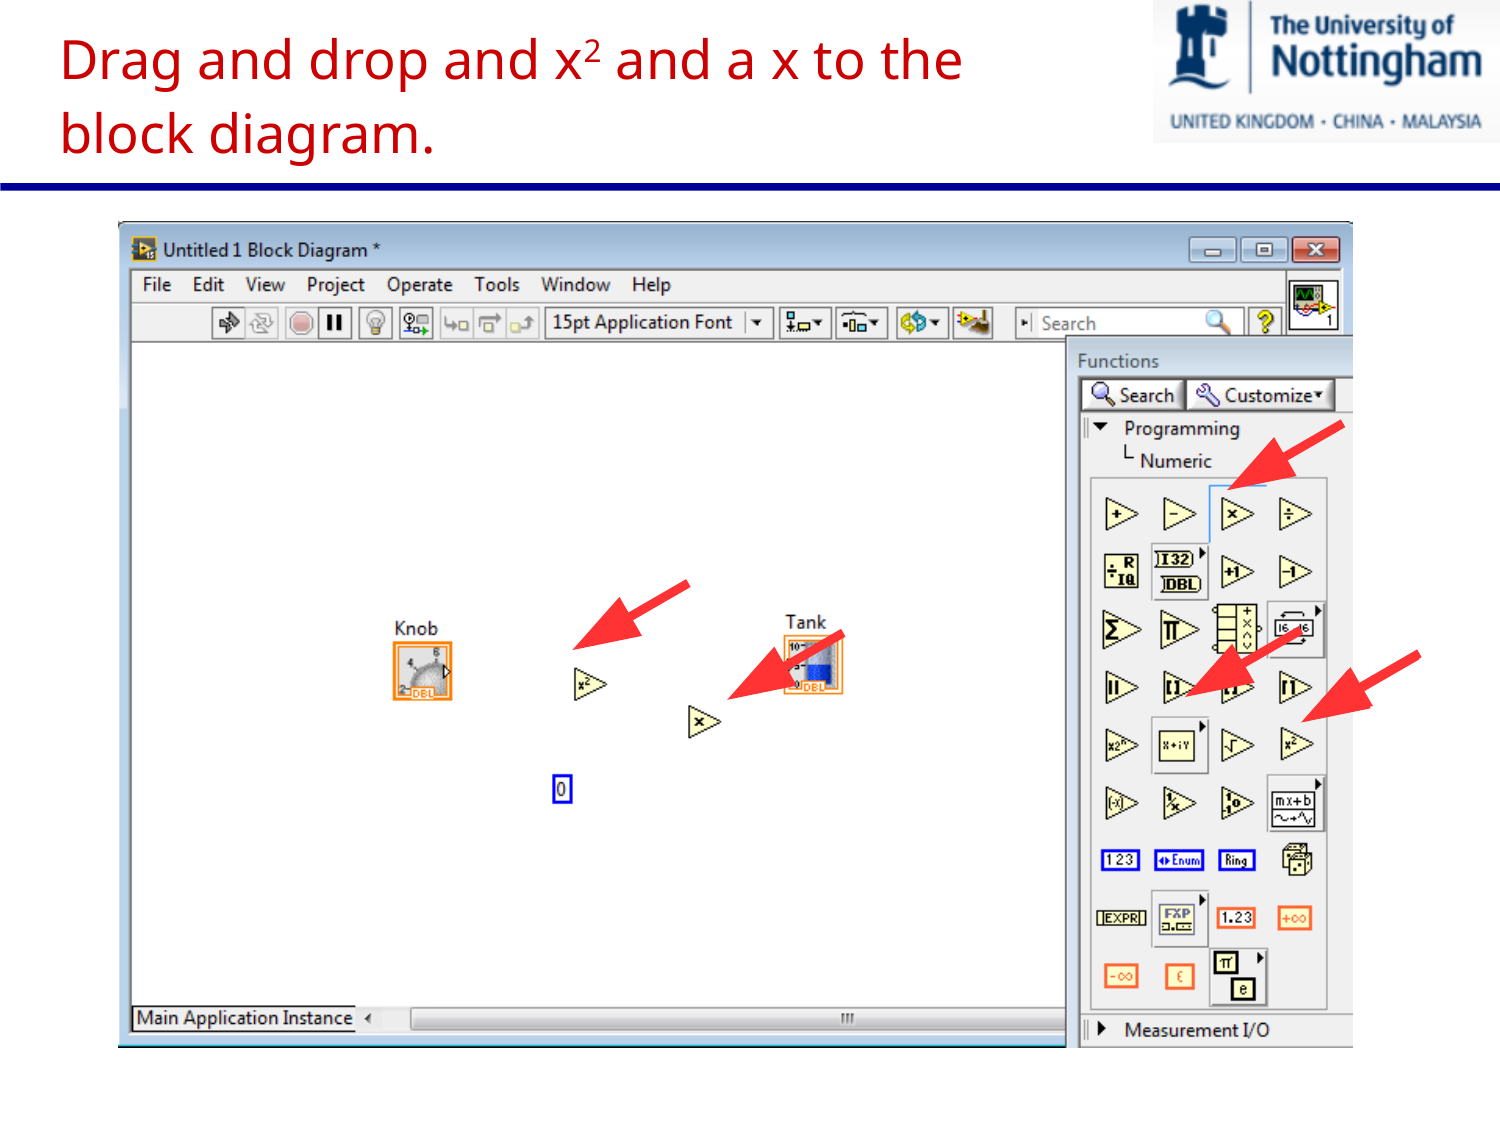

# Drag and drop and x2 and a x to the block diagram.